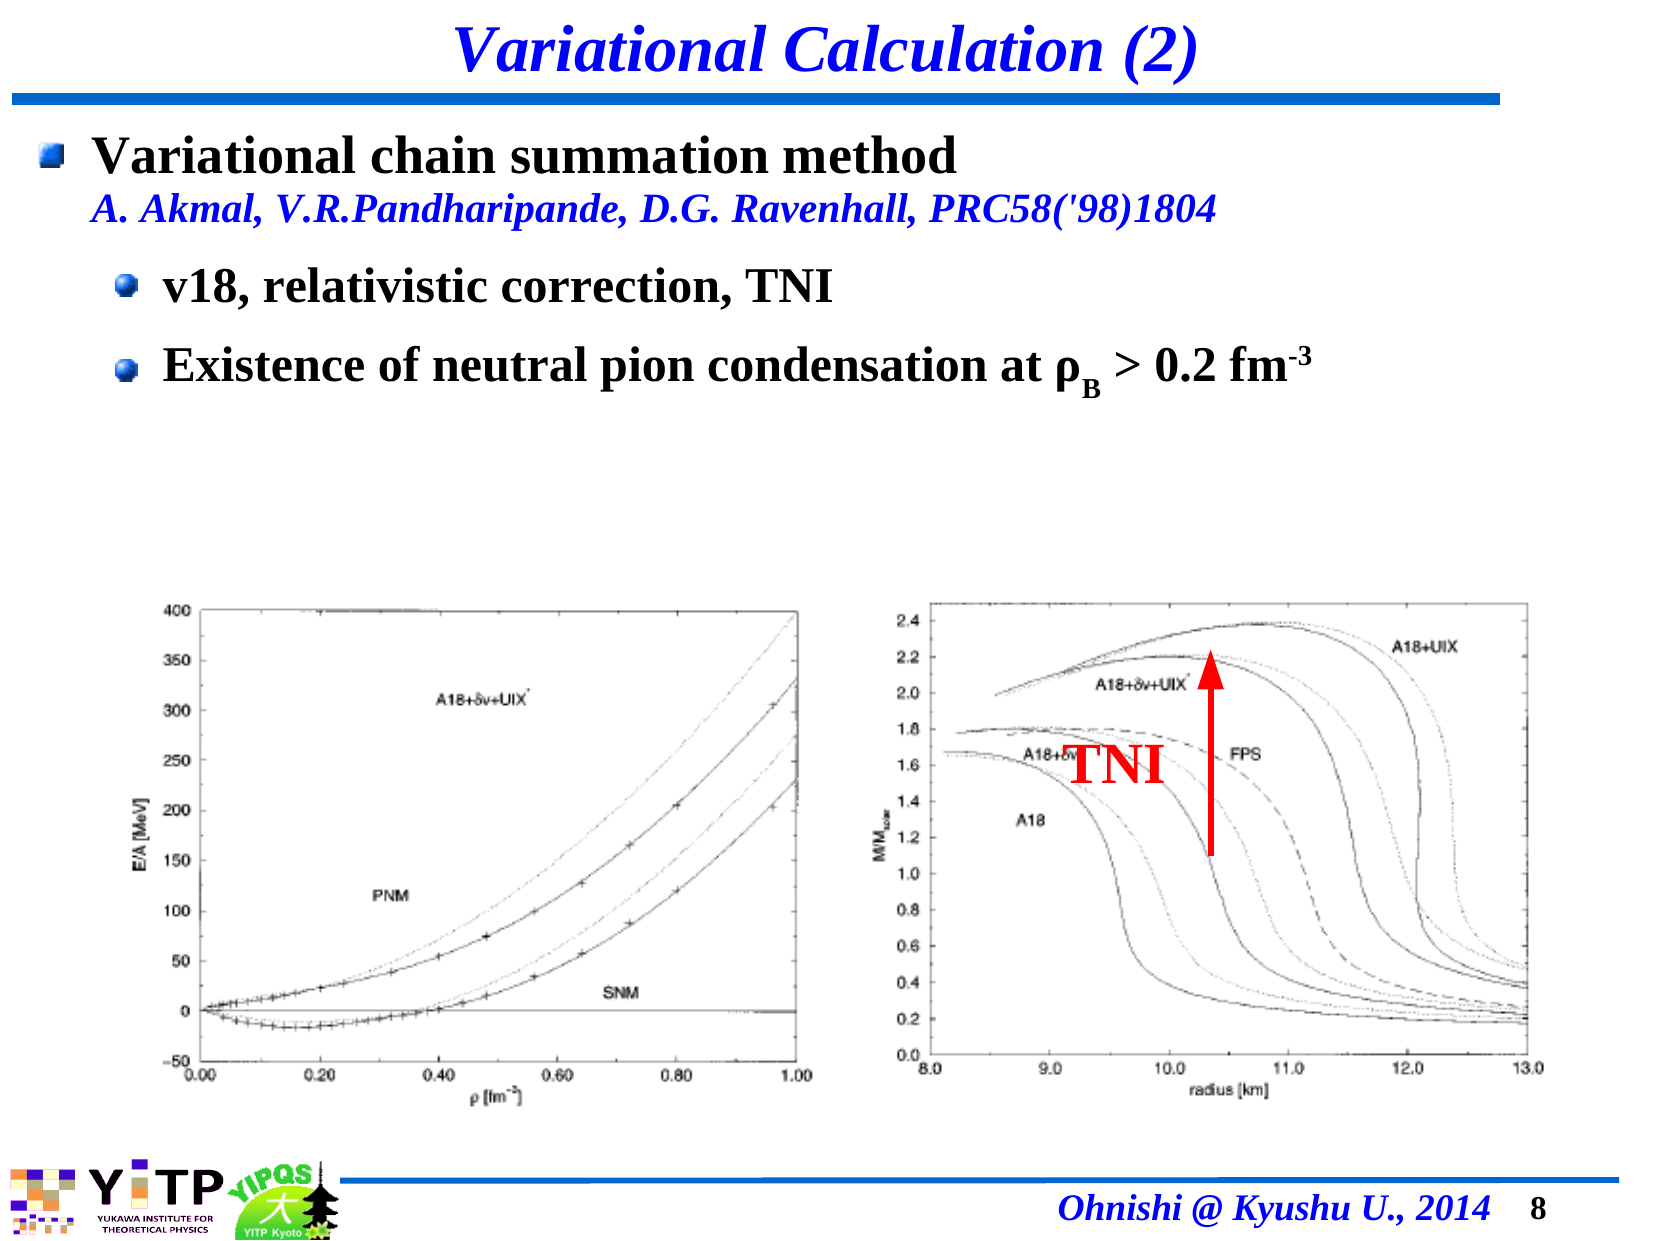

# Variational Calculation (2)
Variational chain summation method
A. Akmal, V.R.Pandharipande, D.G. Ravenhall, PRC58('98)1804
v18, relativistic correction, TNI
Existence of neutral pion condensation at ρB > 0.2 fm-3
TNI